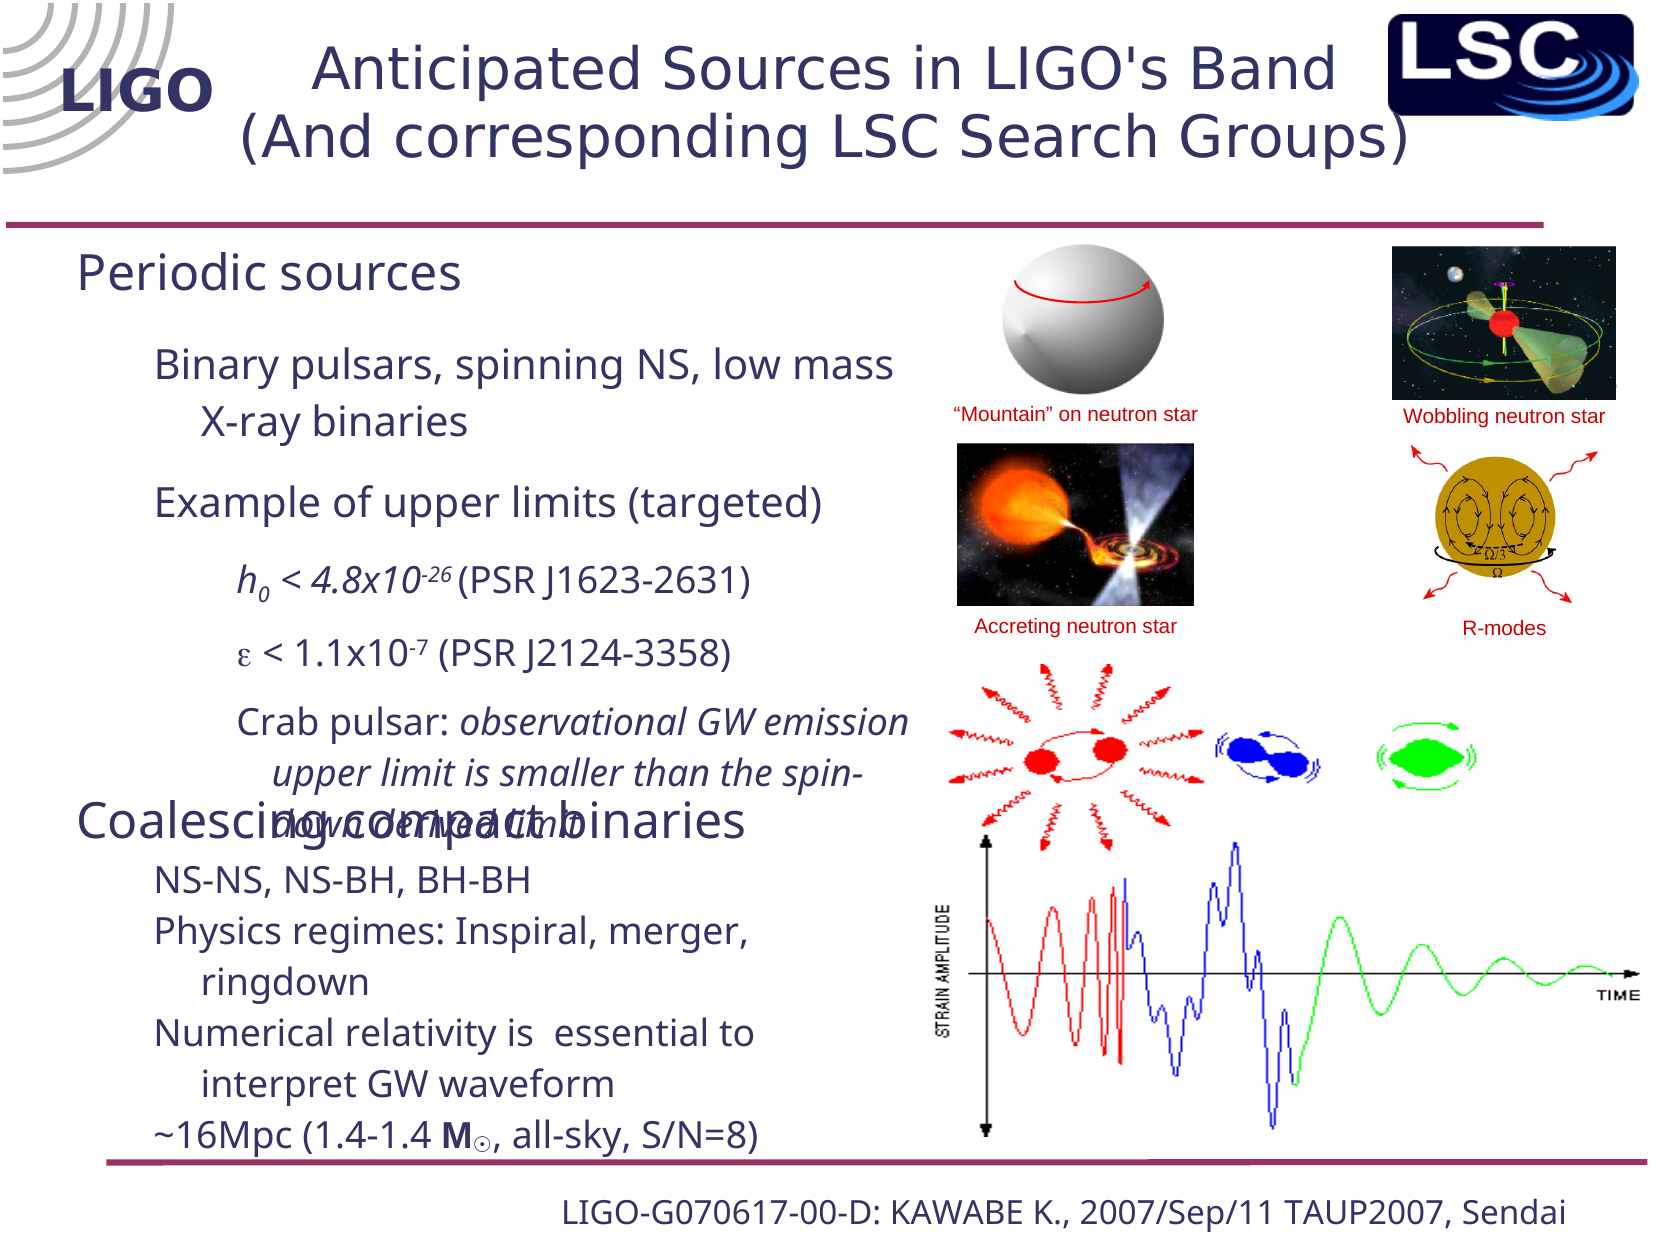

# Anticipated Sources in LIGO's Band (And corresponding LSC Search Groups)
“Mountain” on neutron star
Wobbling neutron star
Accreting neutron star
R-modes
Periodic sources
Binary pulsars, spinning NS, low mass X-ray binaries
Example of upper limits (targeted)
h0 < 4.8x10-26 (PSR J1623-2631)
 < 1.1x10-7 (PSR J2124-3358)
Crab pulsar: observational GW emission upper limit is smaller than the spin-down derived limit
Coalescing compact binaries
NS-NS, NS-BH, BH-BH
Physics regimes: Inspiral, merger, ringdown
Numerical relativity is essential to interpret GW waveform
~16Mpc (1.4-1.4 M☉, all-sky, S/N=8)